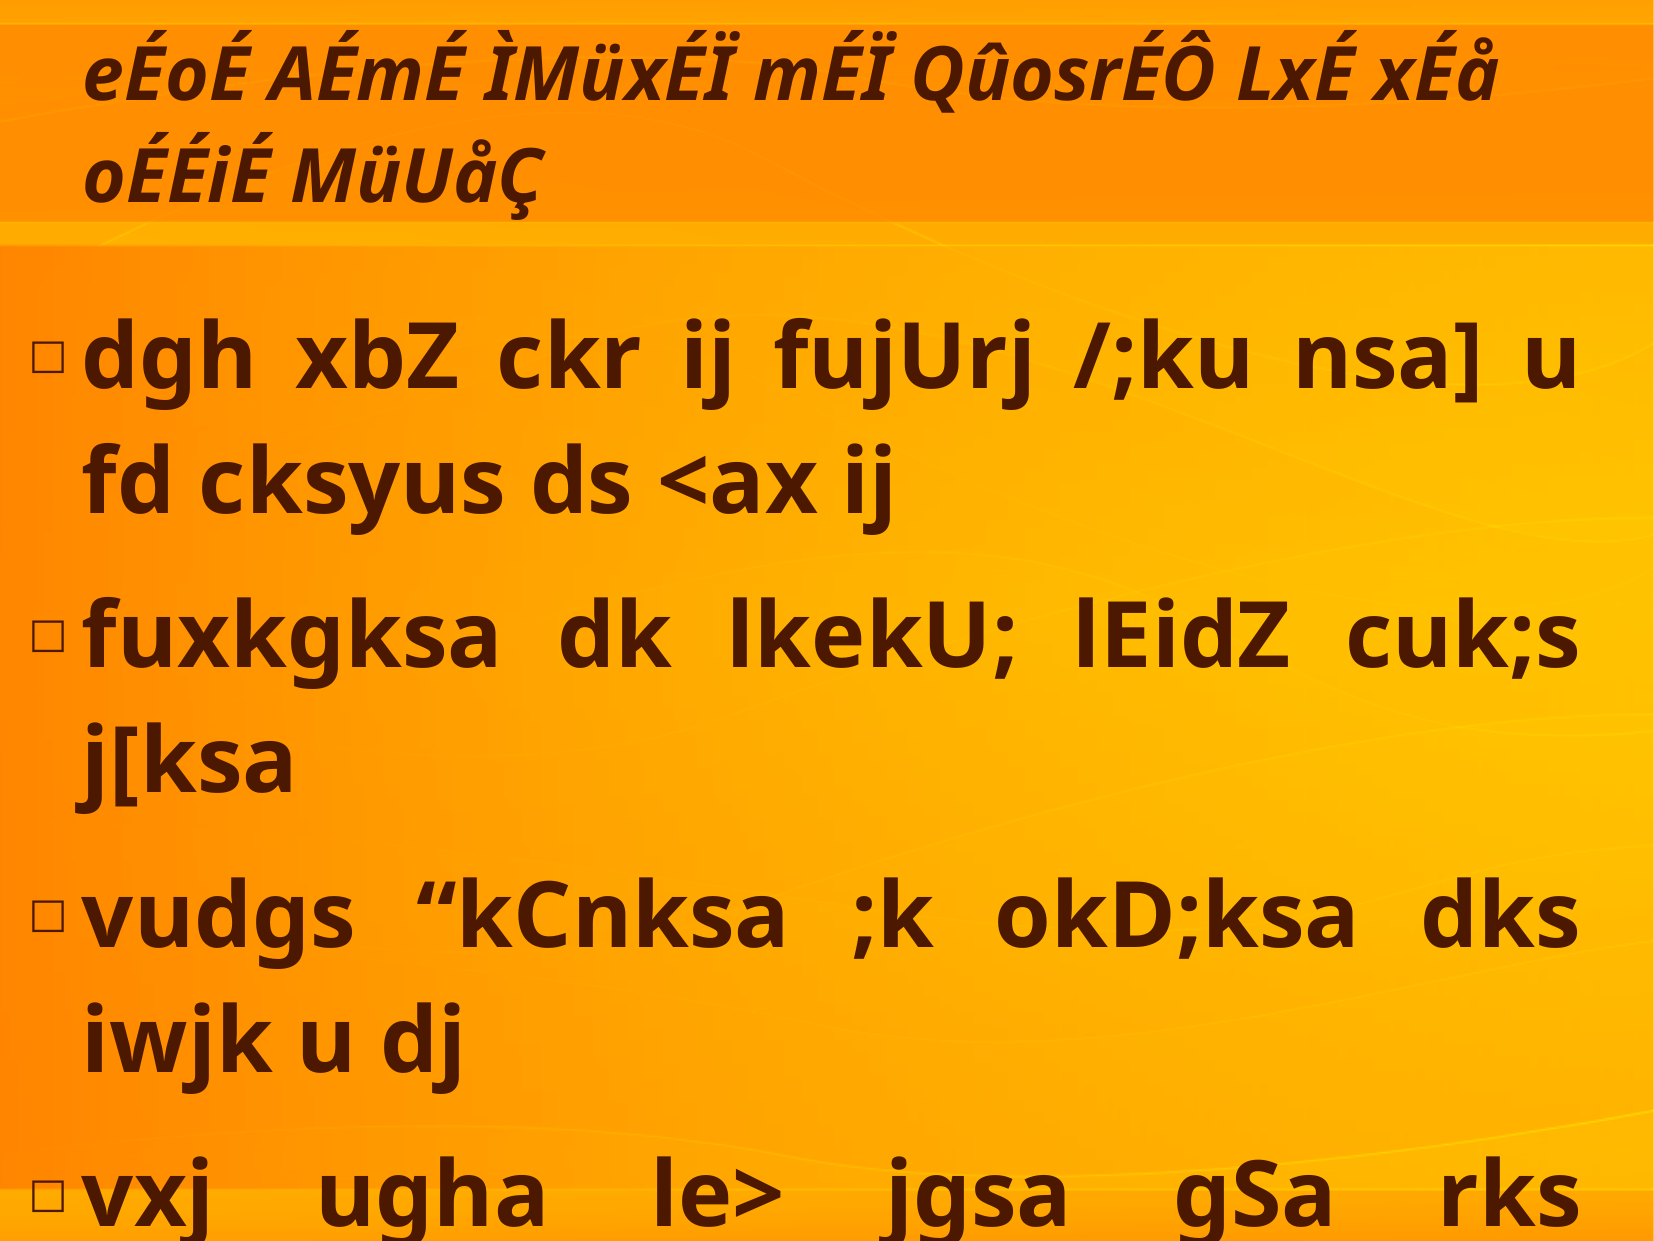

# eÉoÉ AÉmÉ ÌMüxÉÏ mÉÏ QûosrÉÔ LxÉ xÉå oÉÉiÉ MüUåÇ
dgh xbZ ckr ij fujUrj /;ku nsa] u fd cksyus ds <ax ij
fuxkgksa dk lkekU; lEidZ cuk;s j[ksa
vudgs “kCnksa ;k okD;ksa dks iwjk u dj
vxj ugha le> jgsa gSa rks fuLladksp dfg,
ih-MCY;q-,l- dks chp esa jksddj u cksysa- /khjs cksyks